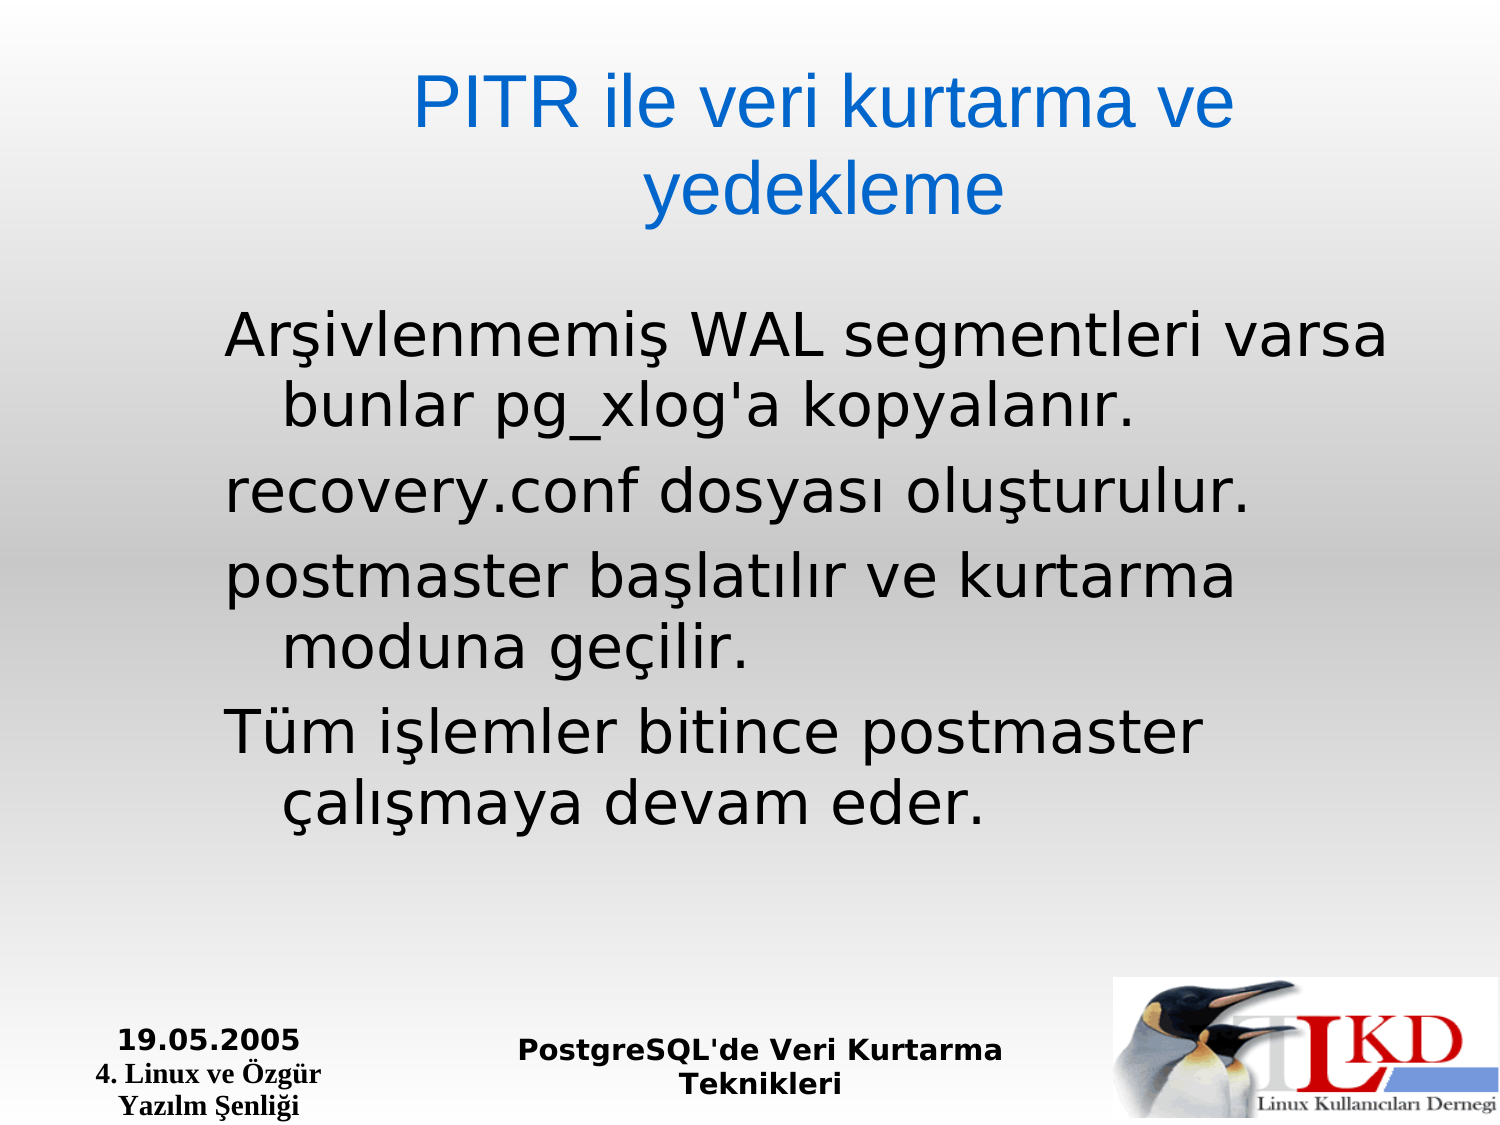

# PITR ile veri kurtarma ve yedekleme
Arşivlenmemiş WAL segmentleri varsa bunlar pg_xlog'a kopyalanır.
recovery.conf dosyası oluşturulur.
postmaster başlatılır ve kurtarma moduna geçilir.
Tüm işlemler bitince postmaster çalışmaya devam eder.